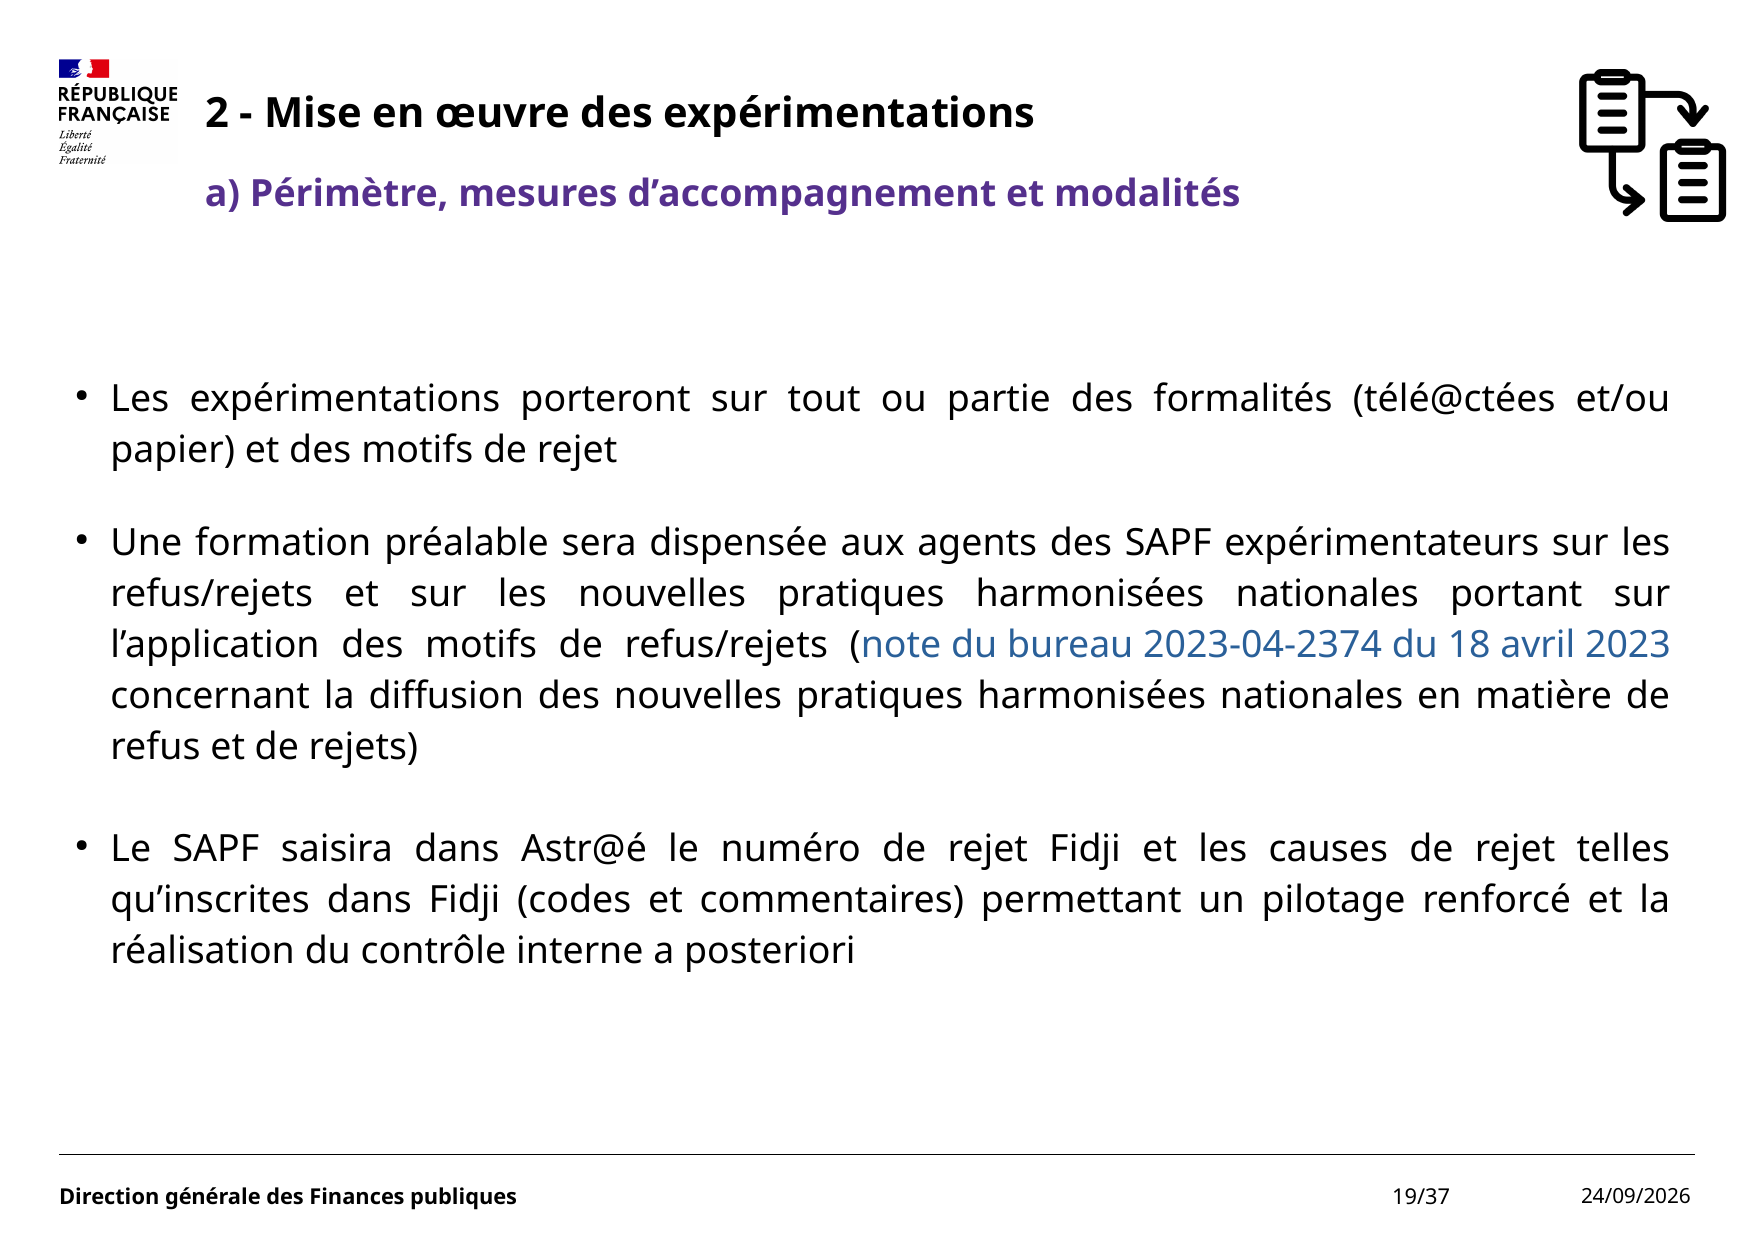

2 - Mise en œuvre des expérimentations
a) Périmètre, mesures d’accompagnement et modalités
Les expérimentations porteront sur tout ou partie des formalités (télé@ctées et/ou papier) et des motifs de rejet
Une formation préalable sera dispensée aux agents des SAPF expérimentateurs sur les refus/rejets et sur les nouvelles pratiques harmonisées nationales portant sur l’application des motifs de refus/rejets (note du bureau 2023-04-2374 du 18 avril 2023concernant la diffusion des nouvelles pratiques harmonisées nationales en matière de refus et de rejets)
Le SAPF saisira dans Astr@é le numéro de rejet Fidji et les causes de rejet telles qu’inscrites dans Fidji (codes et commentaires) permettant un pilotage renforcé et la réalisation du contrôle interne a posteriori